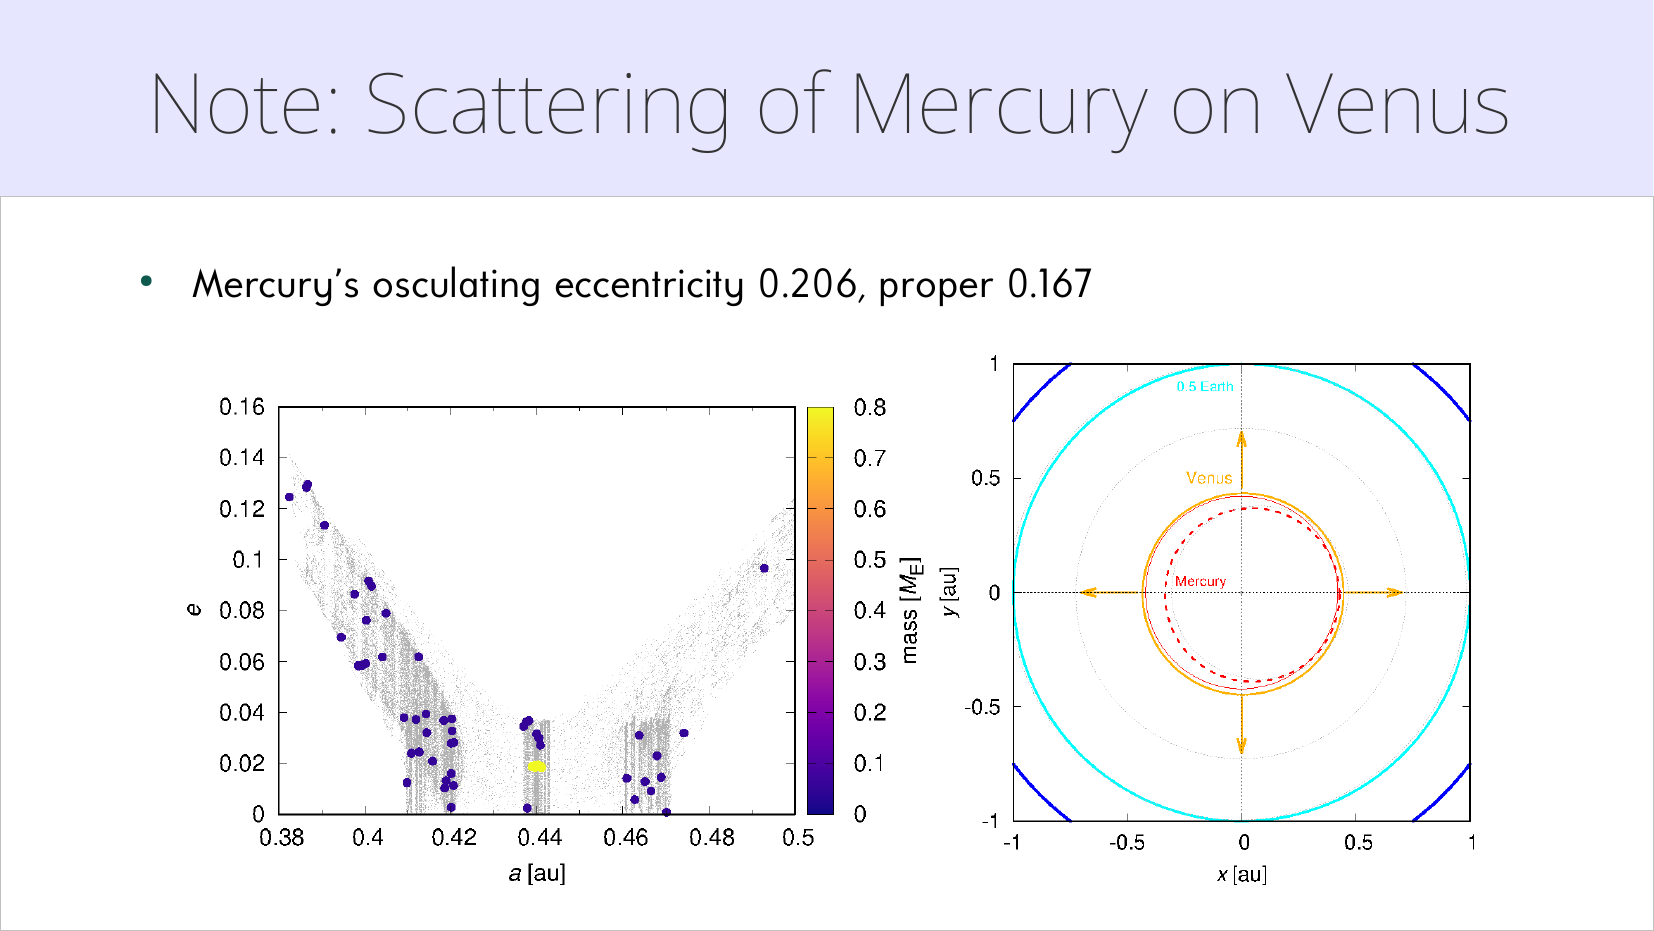

# Note: Scattering of Mercury on Venus
Mercury’s osculating eccentricity 0.206, proper 0.167